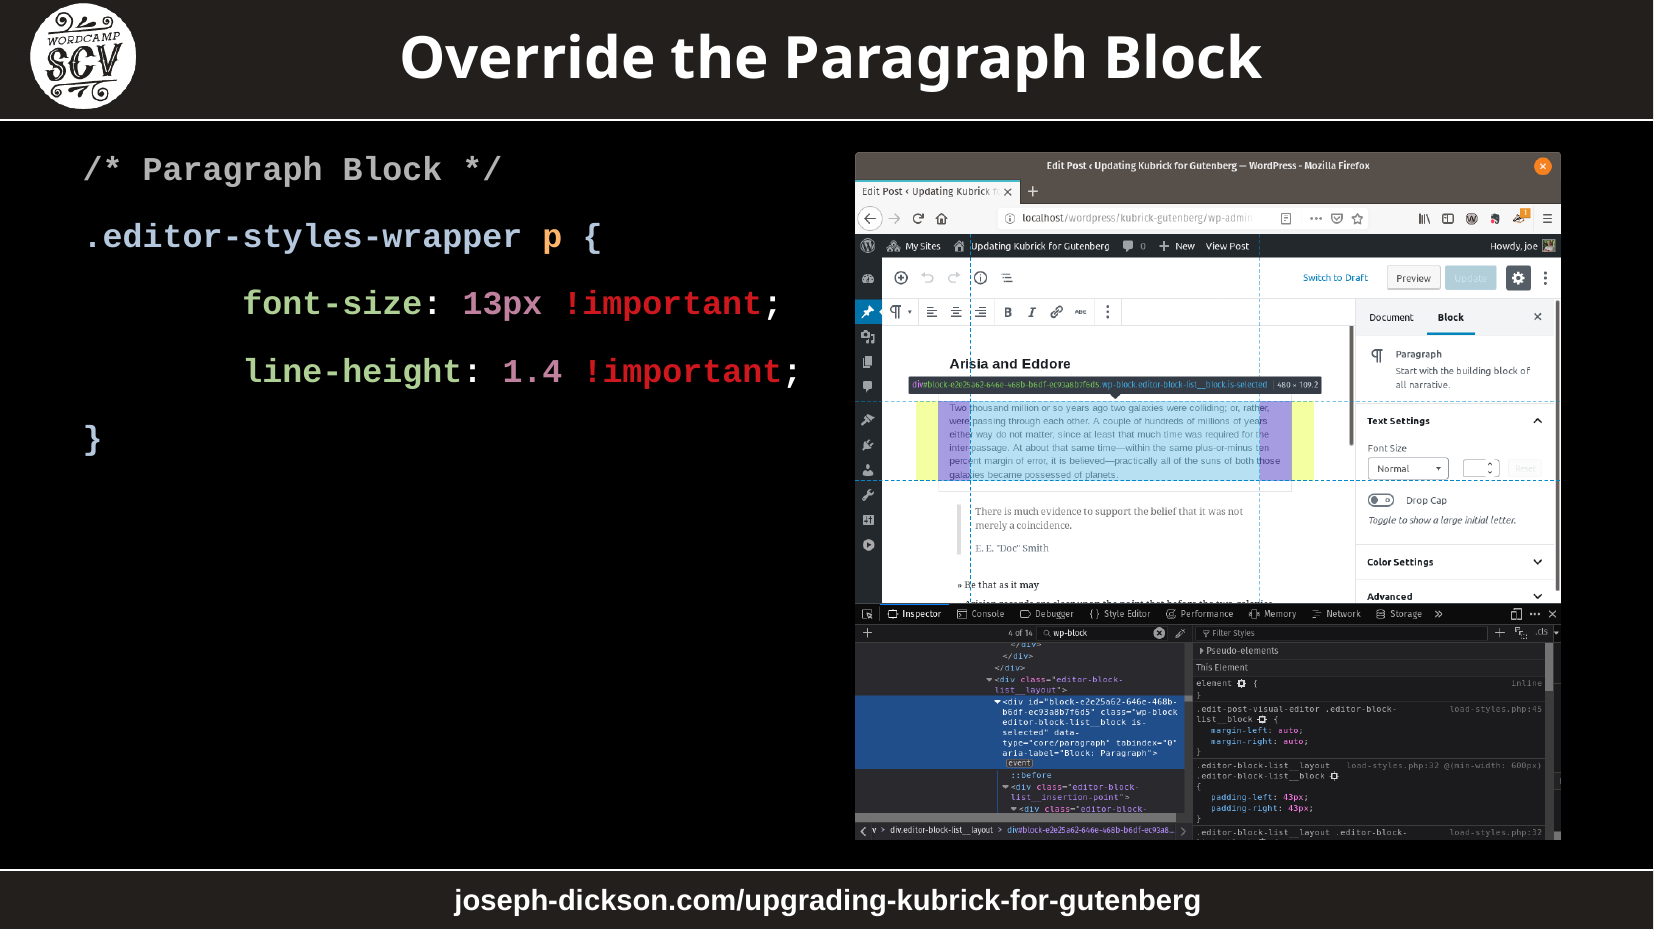

# Override the Paragraph Block
/* Paragraph Block */
.editor-styles-wrapper p {
 font-size: 13px !important;
 line-height: 1.4 !important;
}